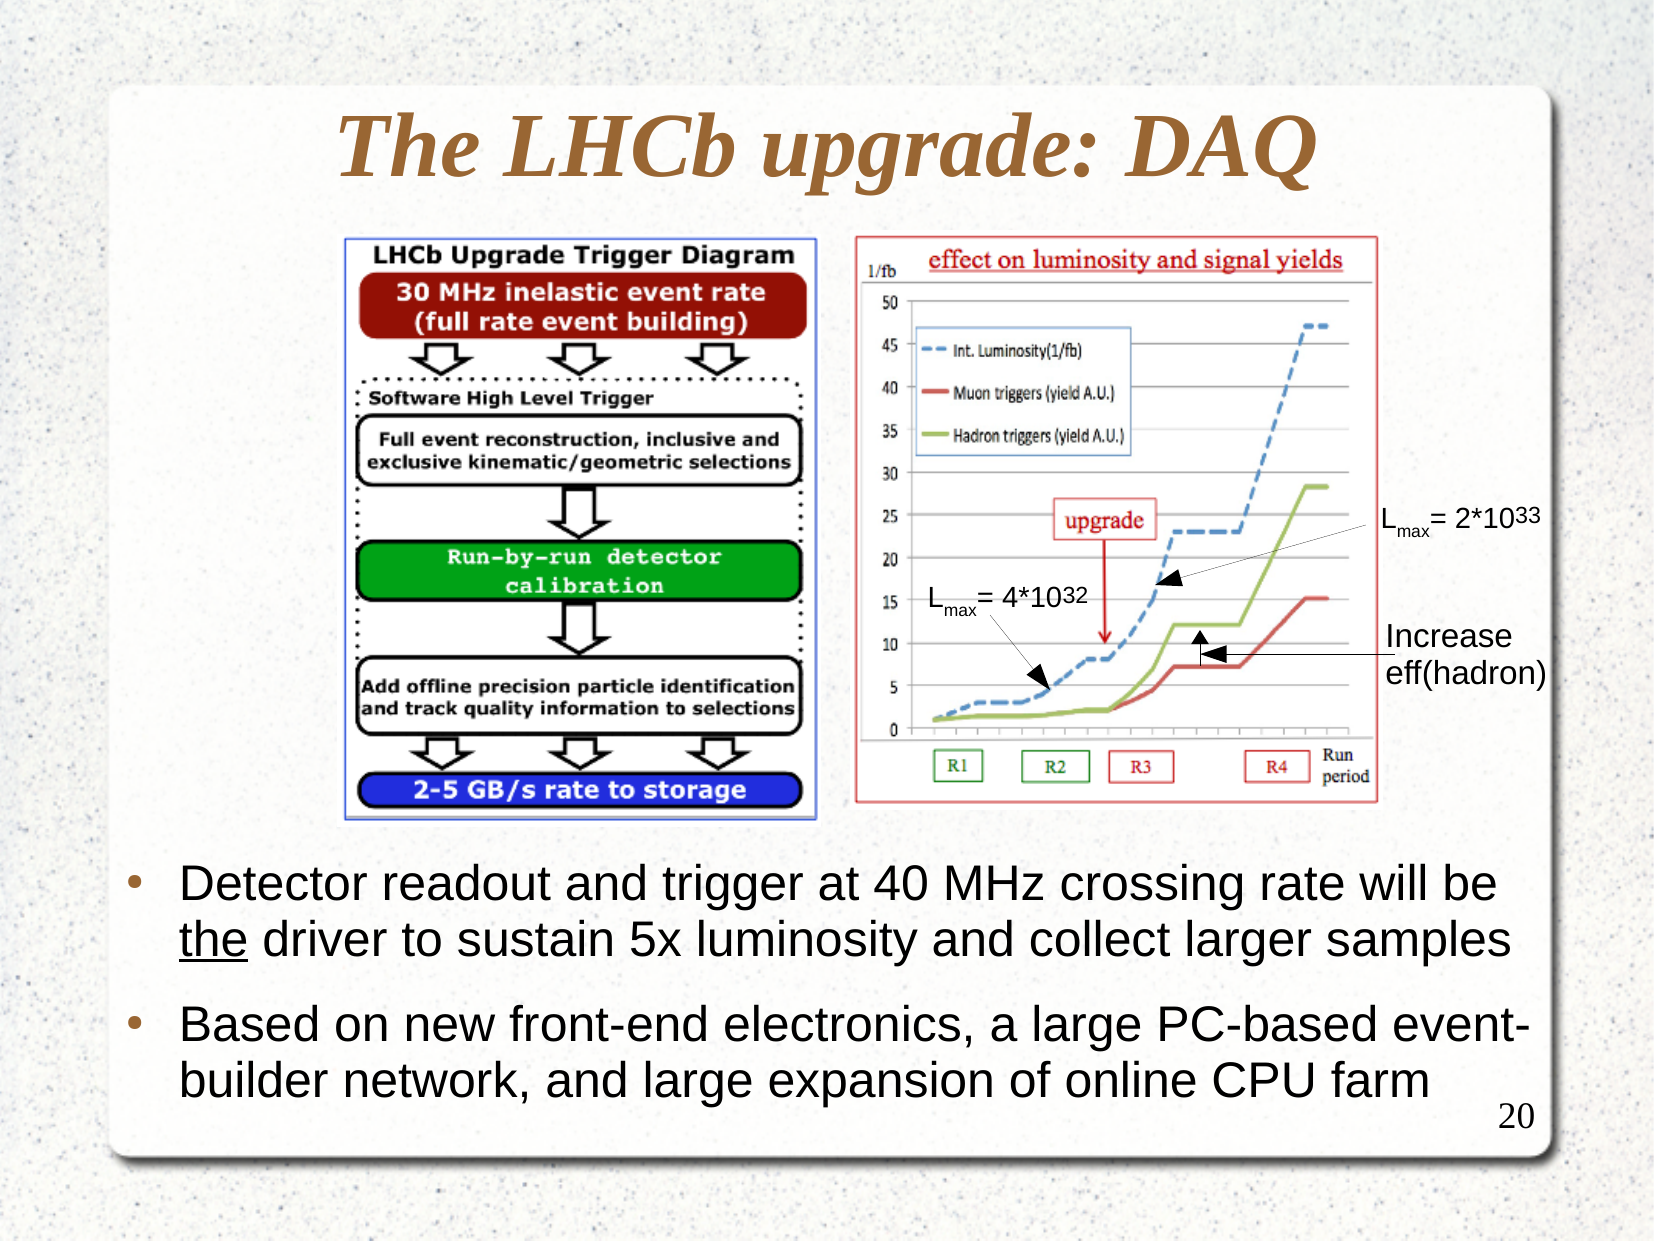

# The LHCb upgrade: DAQ
Lmax= 2*1033
Lmax= 4*1032
Increase
eff(hadron)
Detector readout and trigger at 40 MHz crossing rate will be the driver to sustain 5x luminosity and collect larger samples
Based on new front-end electronics, a large PC-based event-builder network, and large expansion of online CPU farm
20